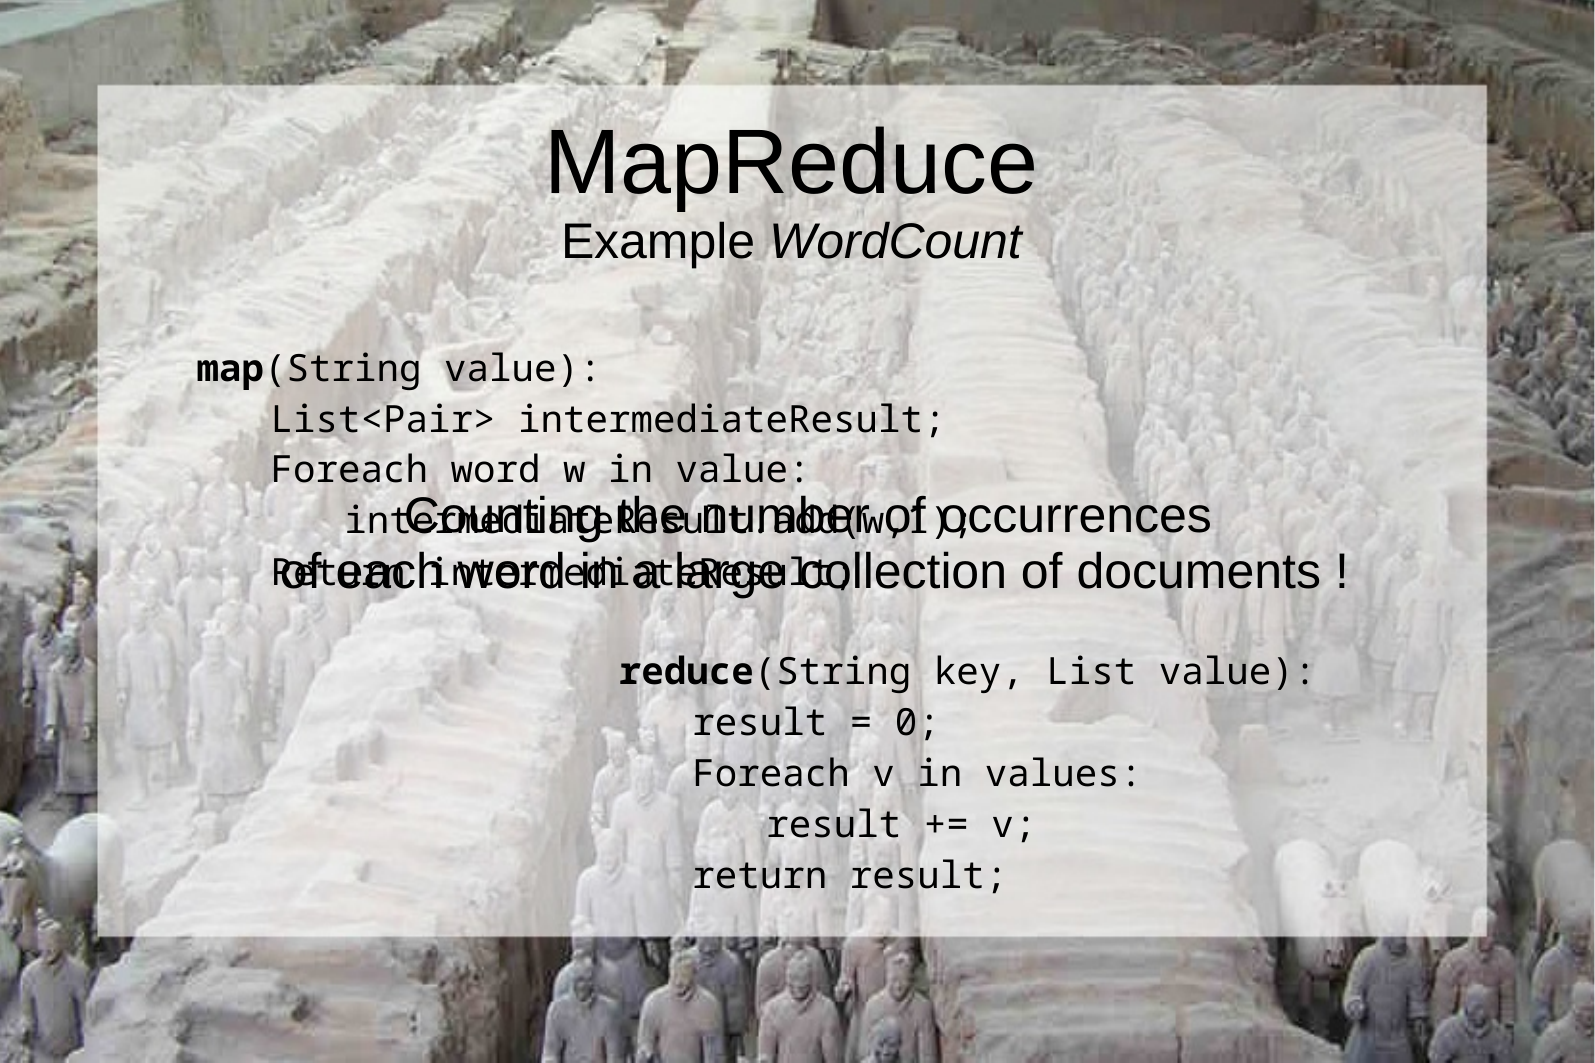

# MapReduce Example WordCount
map(String value):
	List<Pair> intermediateResult;
	Foreach word w in value:
		intermediateResult.add(w,1);
	Return intermediateResult;
Counting the number of occurrences
of each word in a large collection of documents !
reduce(String key, List value):
	result = 0;
	Foreach v in values:
		result += v;
	return result;